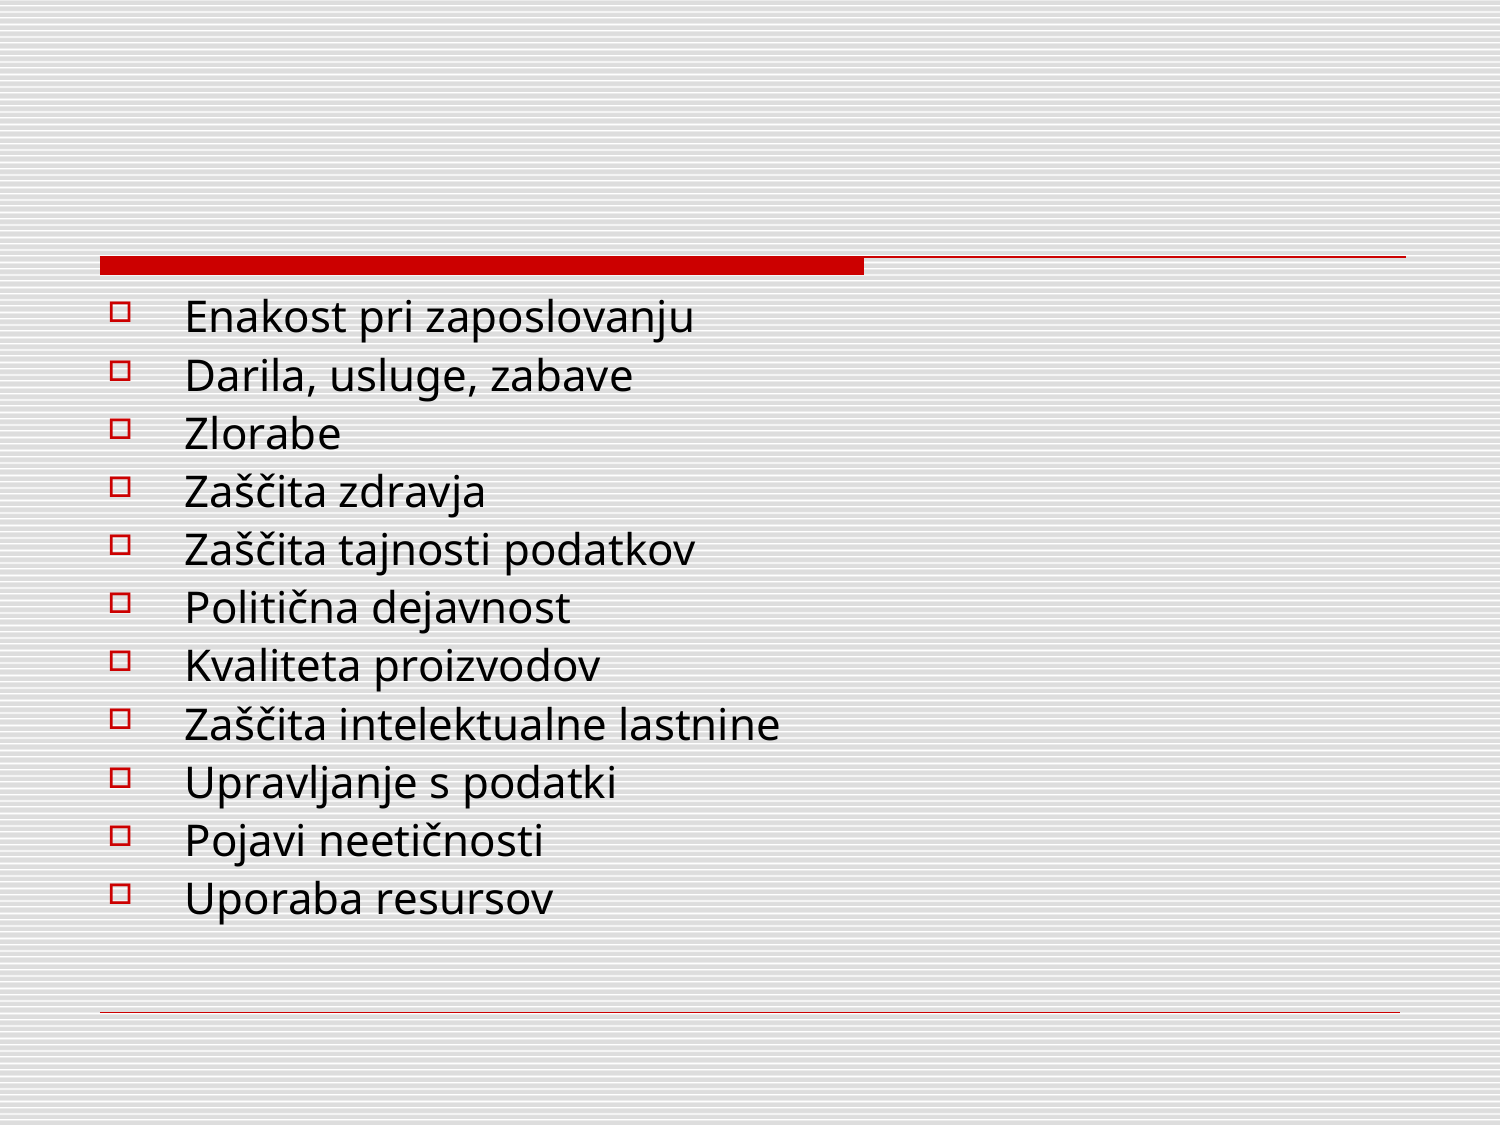

#
Enakost pri zaposlovanju
Darila, usluge, zabave
Zlorabe
Zaščita zdravja
Zaščita tajnosti podatkov
Politična dejavnost
Kvaliteta proizvodov
Zaščita intelektualne lastnine
Upravljanje s podatki
Pojavi neetičnosti
Uporaba resursov